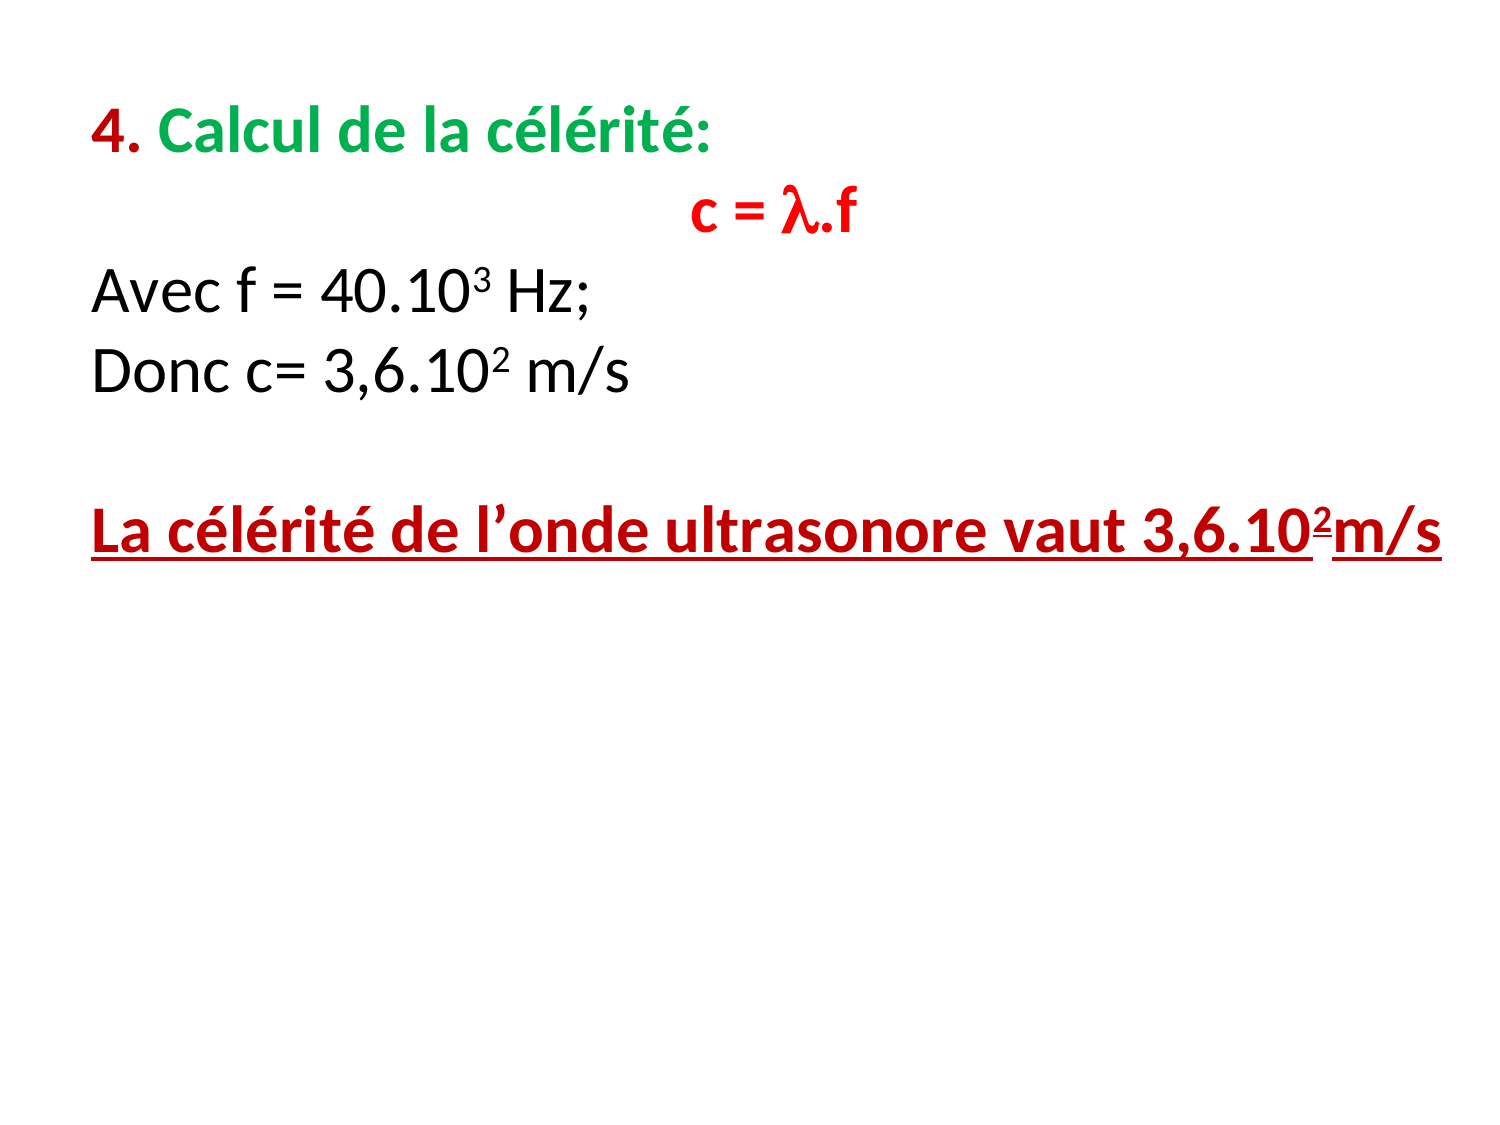

4. Calcul de la célérité:
c = .f
Avec f = 40.103 Hz;
Donc c= 3,6.102 m/s
La célérité de l’onde ultrasonore vaut 3,6.102m/s